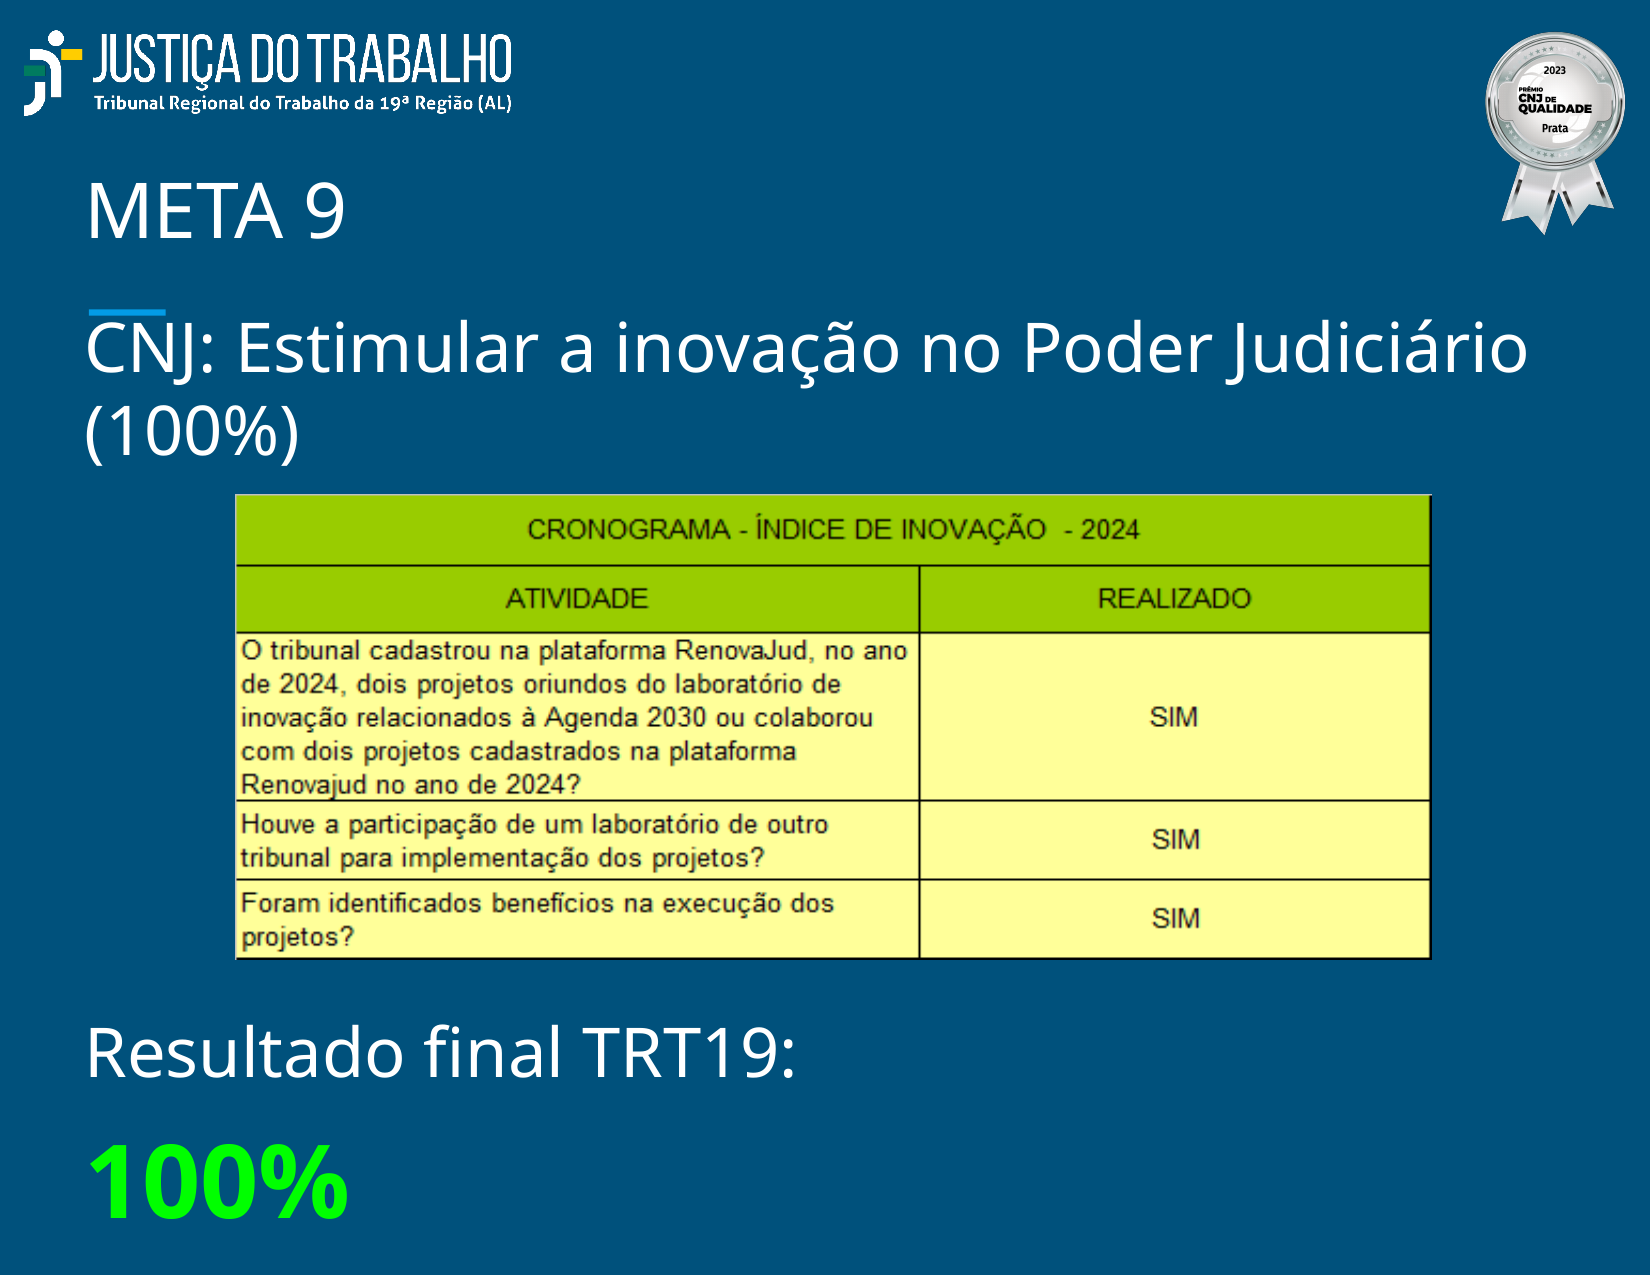

# META 9 CNJ: Estimular a inovação no Poder Judiciário (100%) Resultado final TRT19: 100%